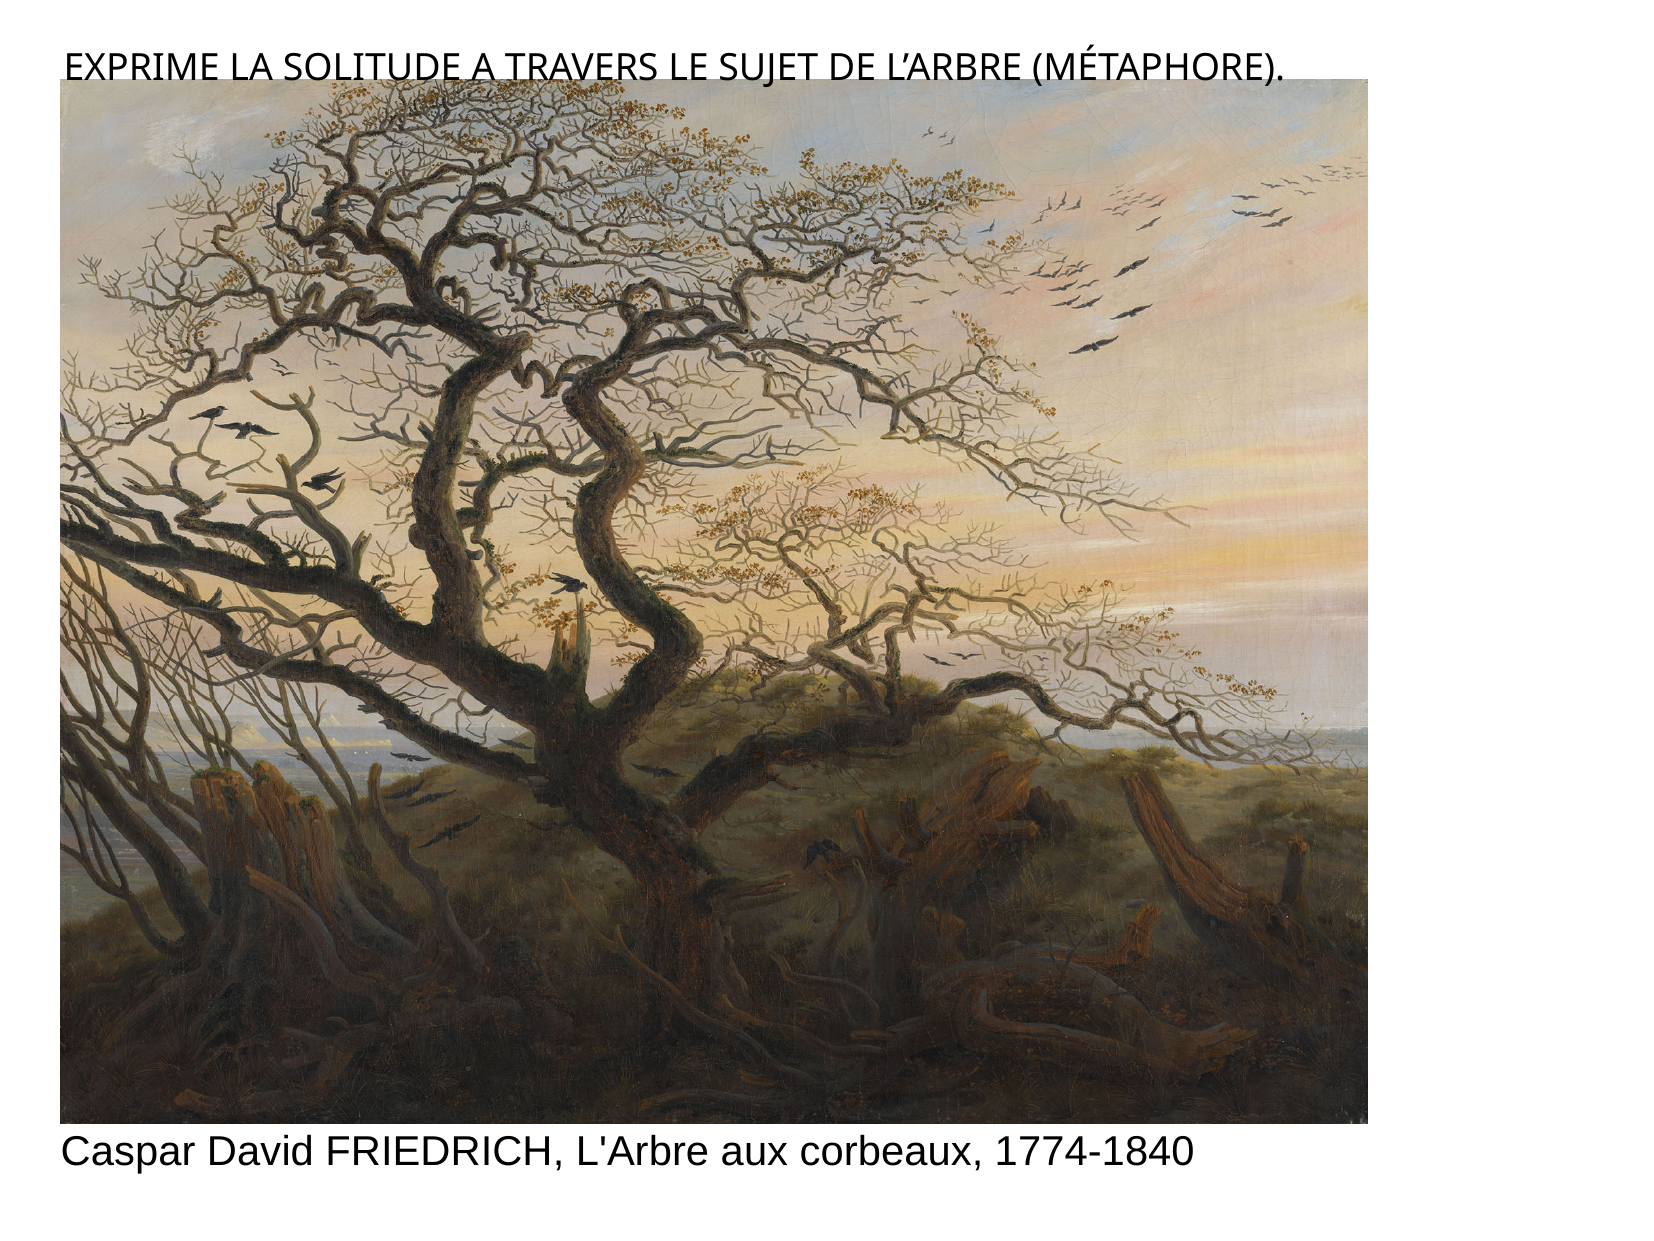

EXPRIME LA SOLITUDE A TRAVERS LE SUJET DE L’ARBRE (MÉTAPHORE).
# Caspar David FRIEDRICH, L'Arbre aux corbeaux, 1774-1840